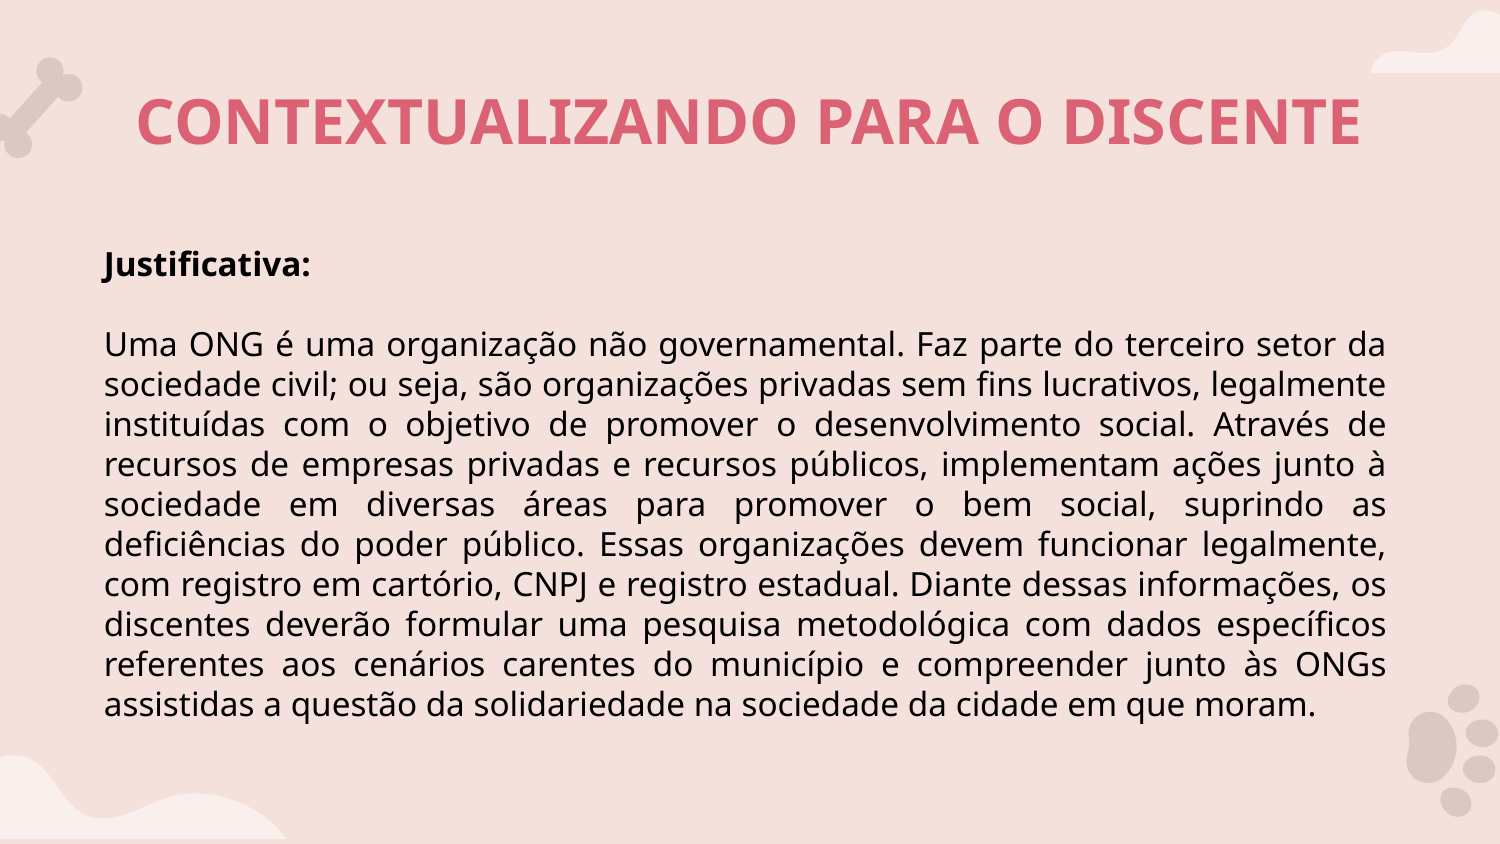

# CONTEXTUALIZANDO PARA O DISCENTE
Justificativa:
Uma ONG é uma organização não governamental. Faz parte do terceiro setor da sociedade civil; ou seja, são organizações privadas sem fins lucrativos, legalmente instituídas com o objetivo de promover o desenvolvimento social. Através de recursos de empresas privadas e recursos públicos, implementam ações junto à sociedade em diversas áreas para promover o bem social, suprindo as deficiências do poder público. Essas organizações devem funcionar legalmente, com registro em cartório, CNPJ e registro estadual. Diante dessas informações, os discentes deverão formular uma pesquisa metodológica com dados específicos referentes aos cenários carentes do município e compreender junto às ONGs assistidas a questão da solidariedade na sociedade da cidade em que moram.